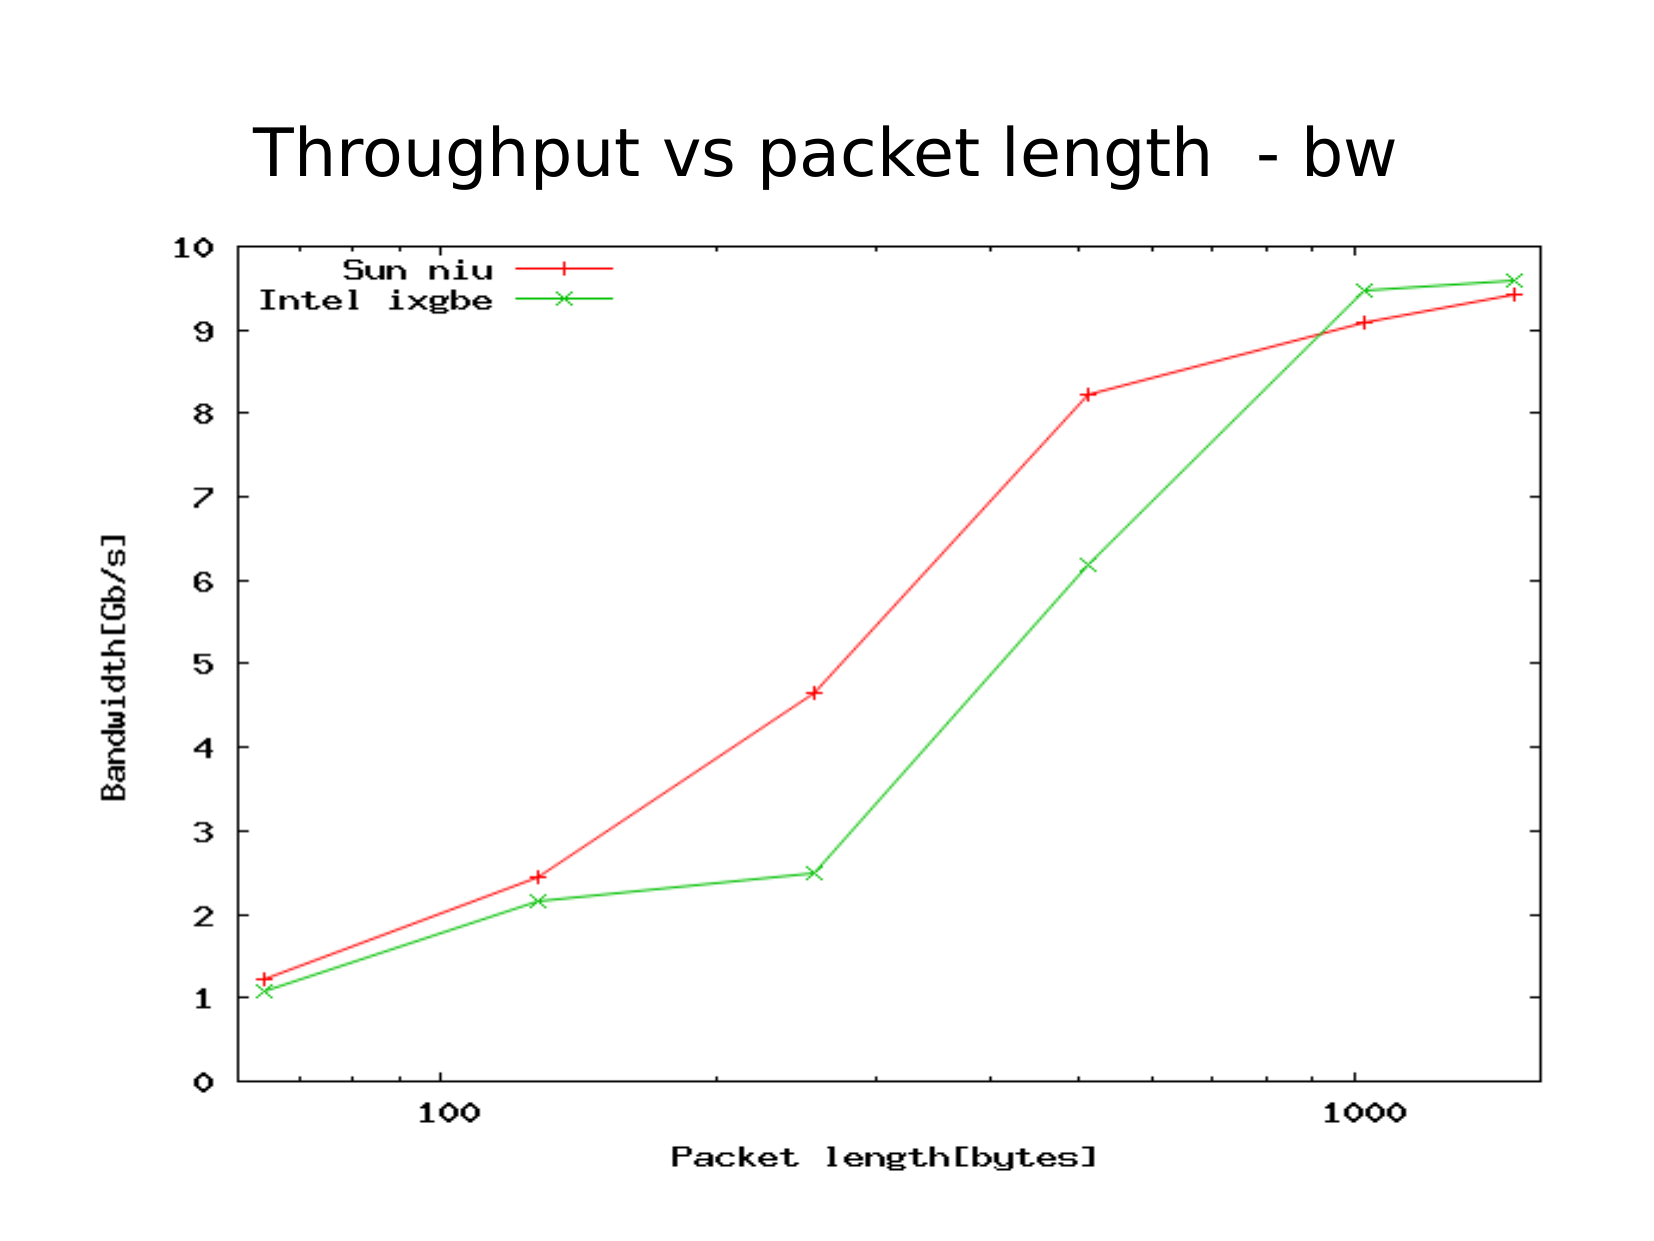

# Throughput vs packet length - bw